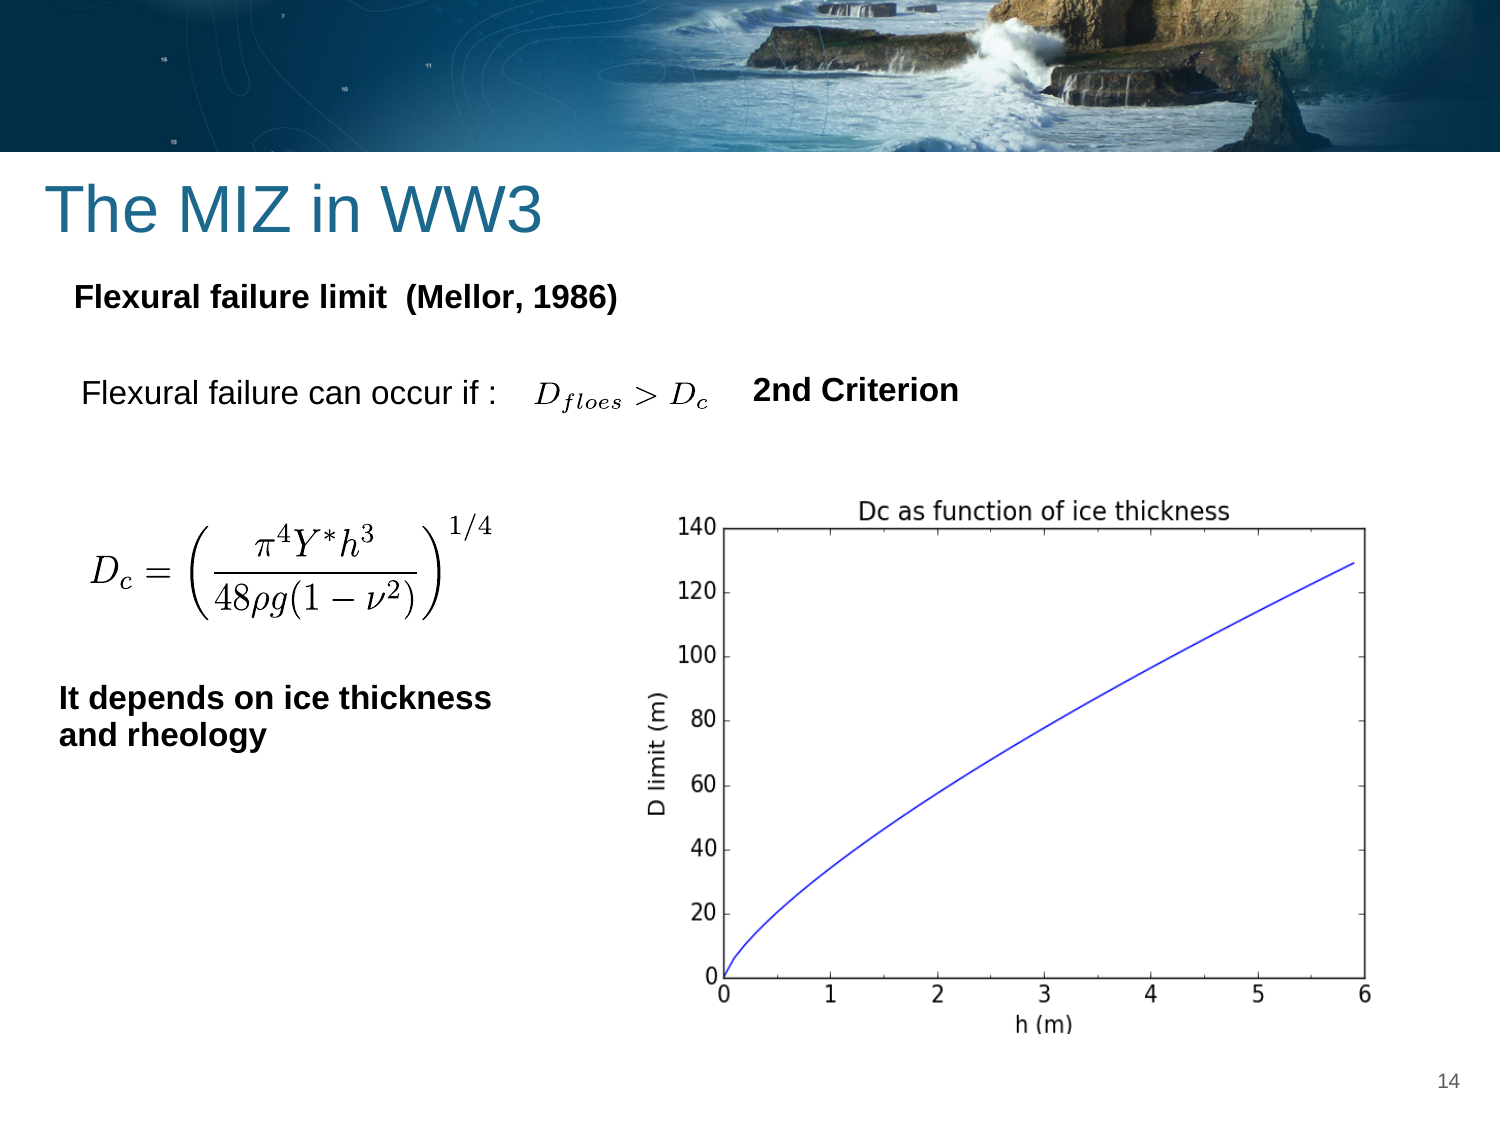

# The MIZ in WW3
Flexural failure limit  (Mellor, 1986)
2nd Criterion
Flexural failure can occur if :
It depends on ice thickness and rheology